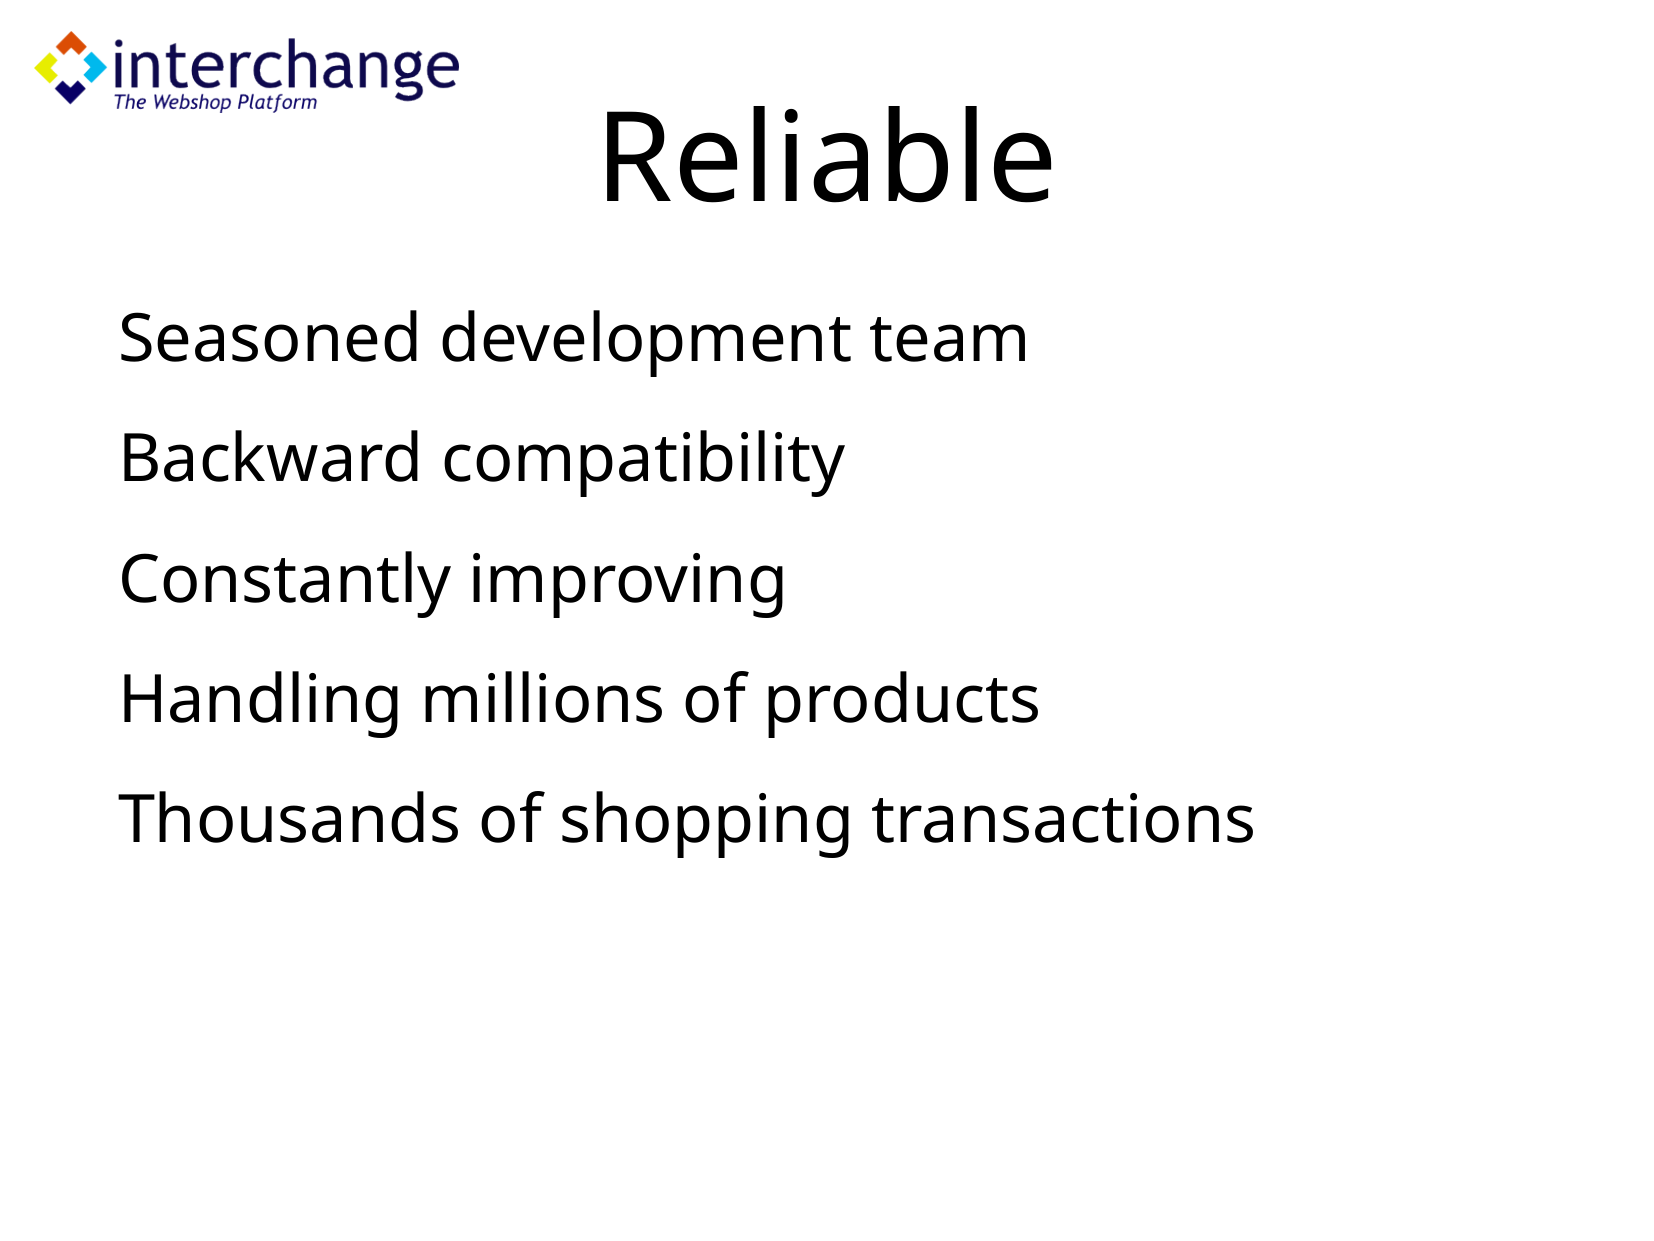

# Reliable
Seasoned development team
Backward compatibility
Constantly improving
Handling millions of products
Thousands of shopping transactions